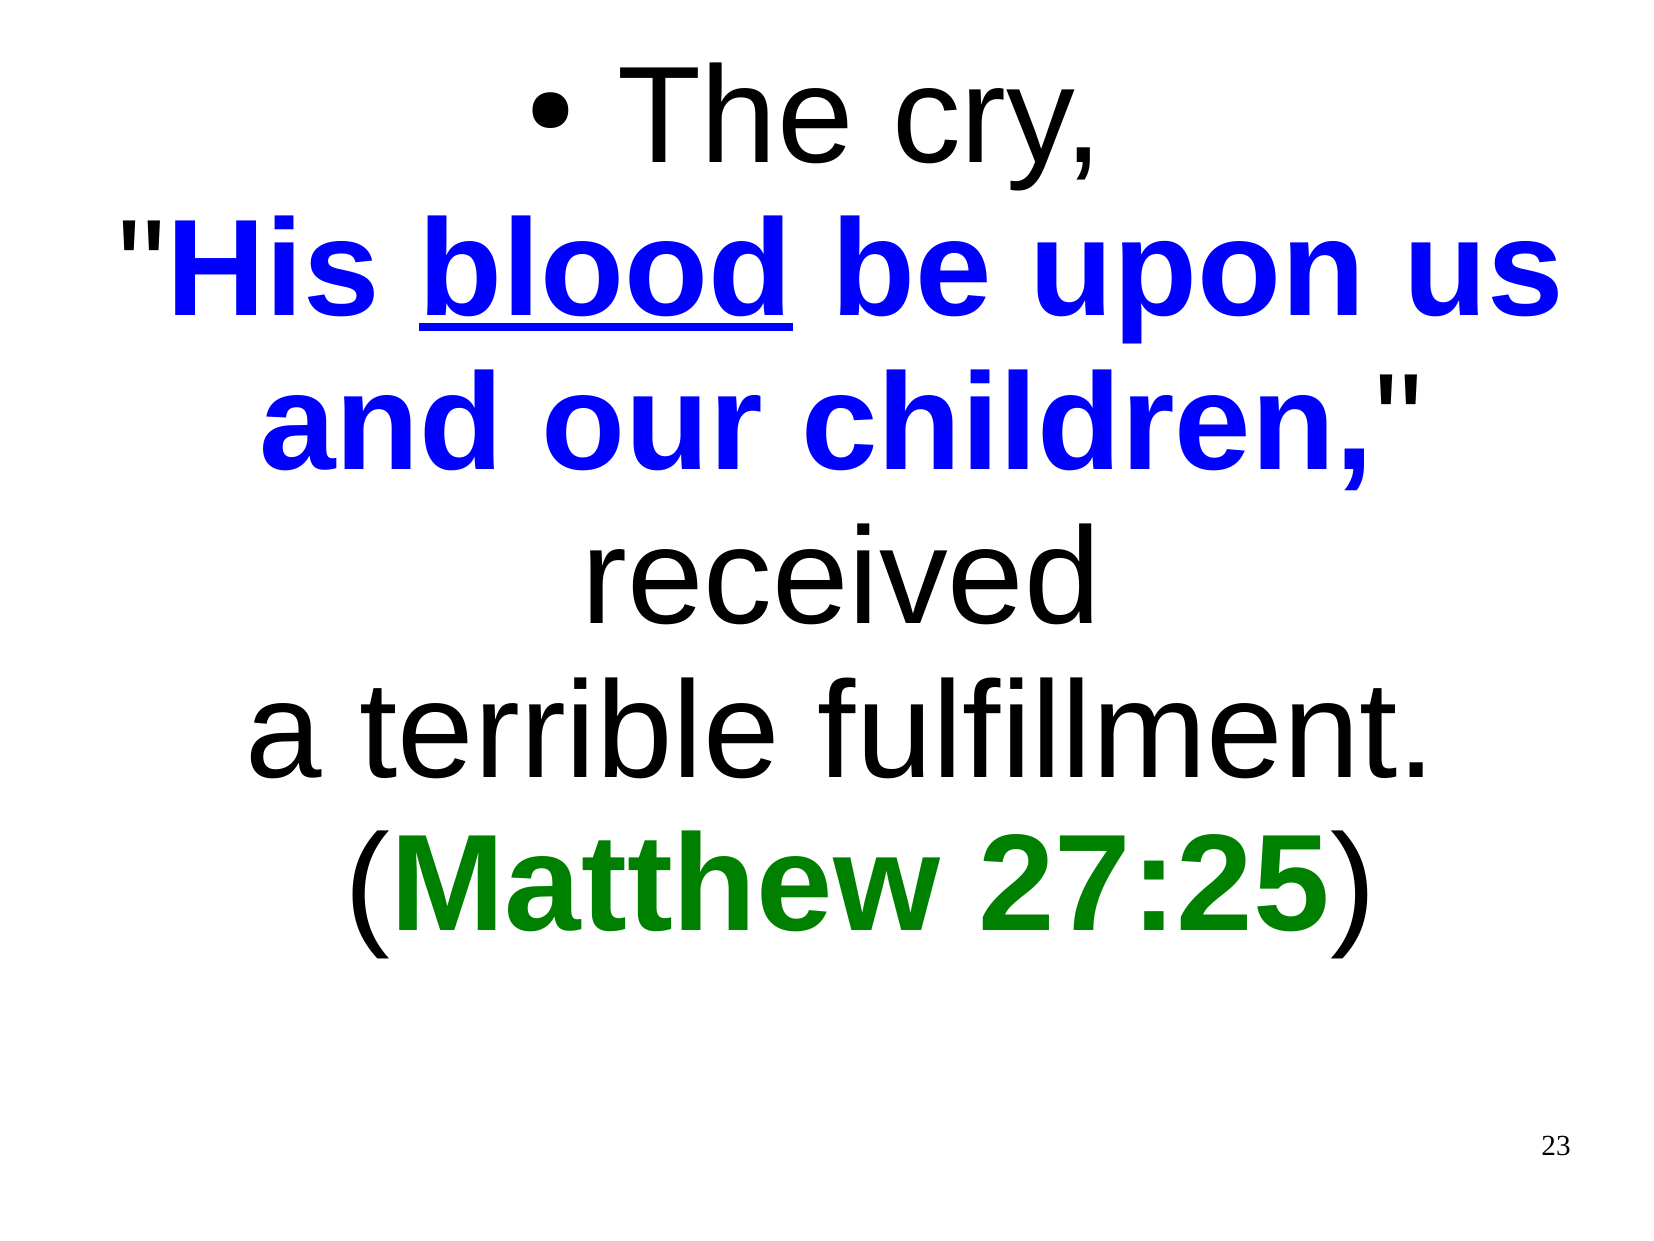

# The cry, "His blood be upon us and our children," received a terrible fulfillment. (Matthew 27:25)
23